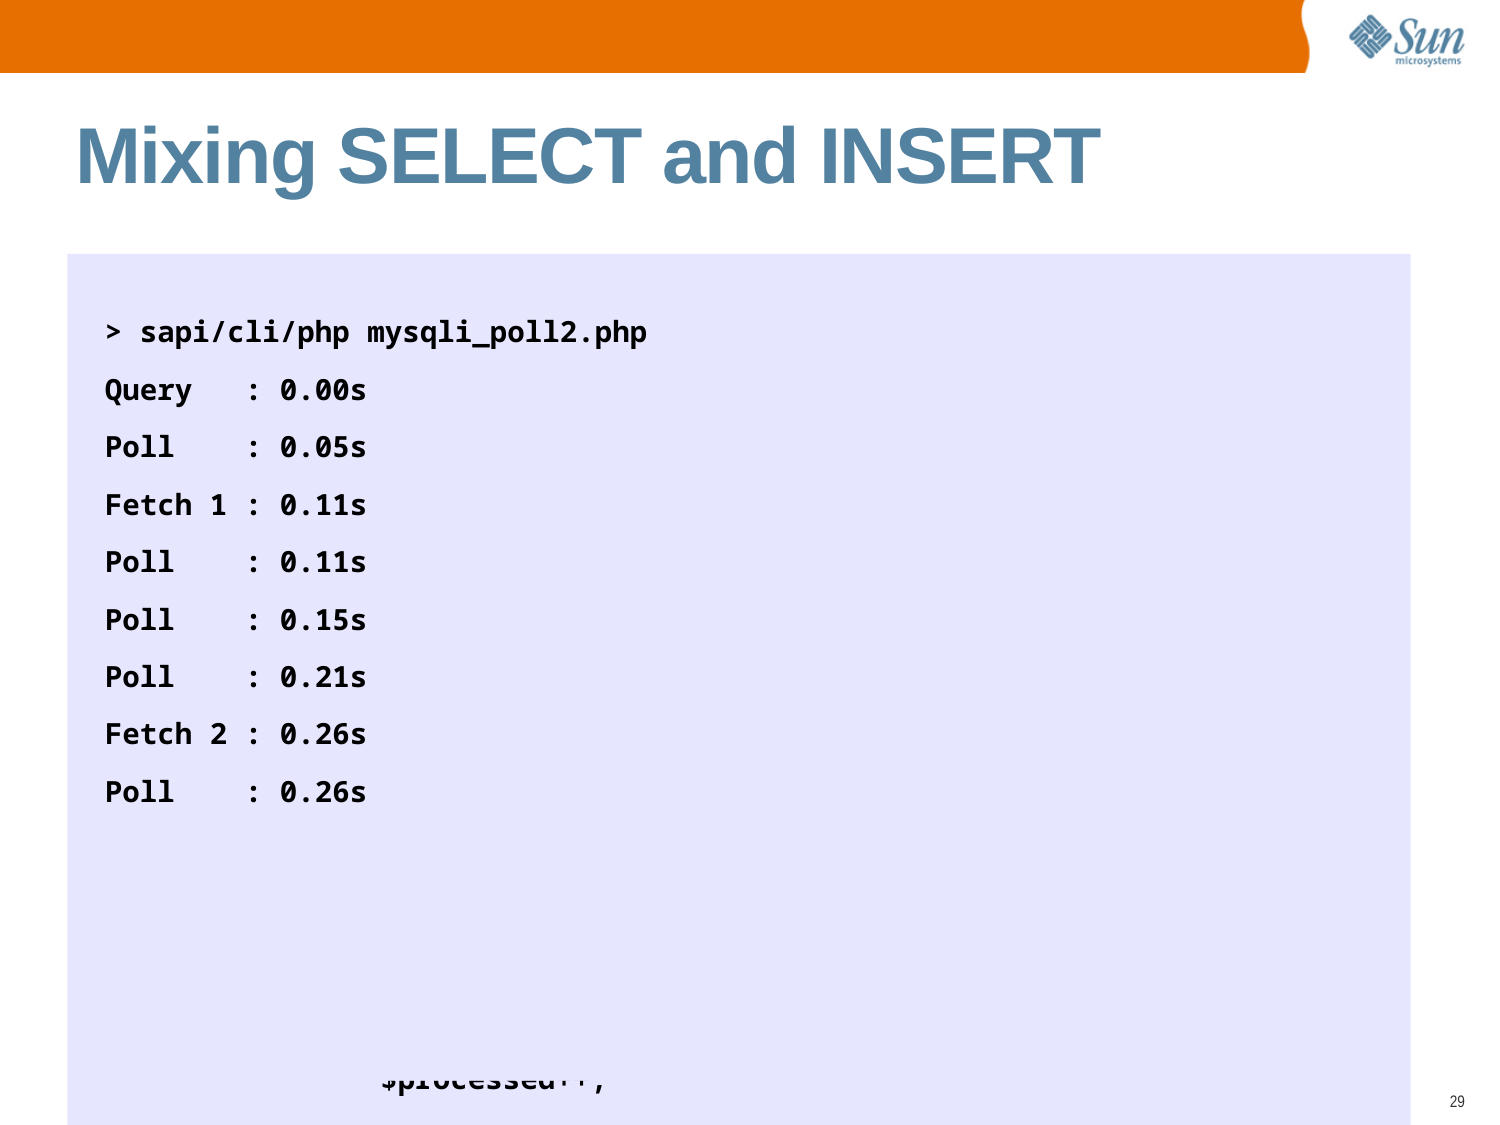

# Mixing SELECT and INSERT
$m1 = mysqli_connect('host', 'user', 'passwd', 'database');
$m2 = mysqli_connect('host', 'user', 'passwd', 'database');
mysqli_query($m1, 'SELECT SLEEP(0.10)', MYSQLI_ASYNC);
mysqli_query($m2, 'INSERT INTO users(id) VALUES (100)', MYSQLI_ASYNC);
while ($processed < 2) {
	$links = array($m1, $m2);
	if (mysqli_poll($links, array(), array(), 0, 50000)) {
		foreach ($links as $link)
			if (is_object($res = mysqli_reap_async_query($link))) {
				$processed++;
				mysqli_free_result($res);
			} else {
				$processed++;
			}
	}
}
> sapi/cli/php mysqli_poll2.php
Query : 0.00s
Poll : 0.05s
Fetch 1 : 0.11s
Poll : 0.11s
Poll : 0.15s
Poll : 0.21s
Fetch 2 : 0.26s
Poll : 0.26s